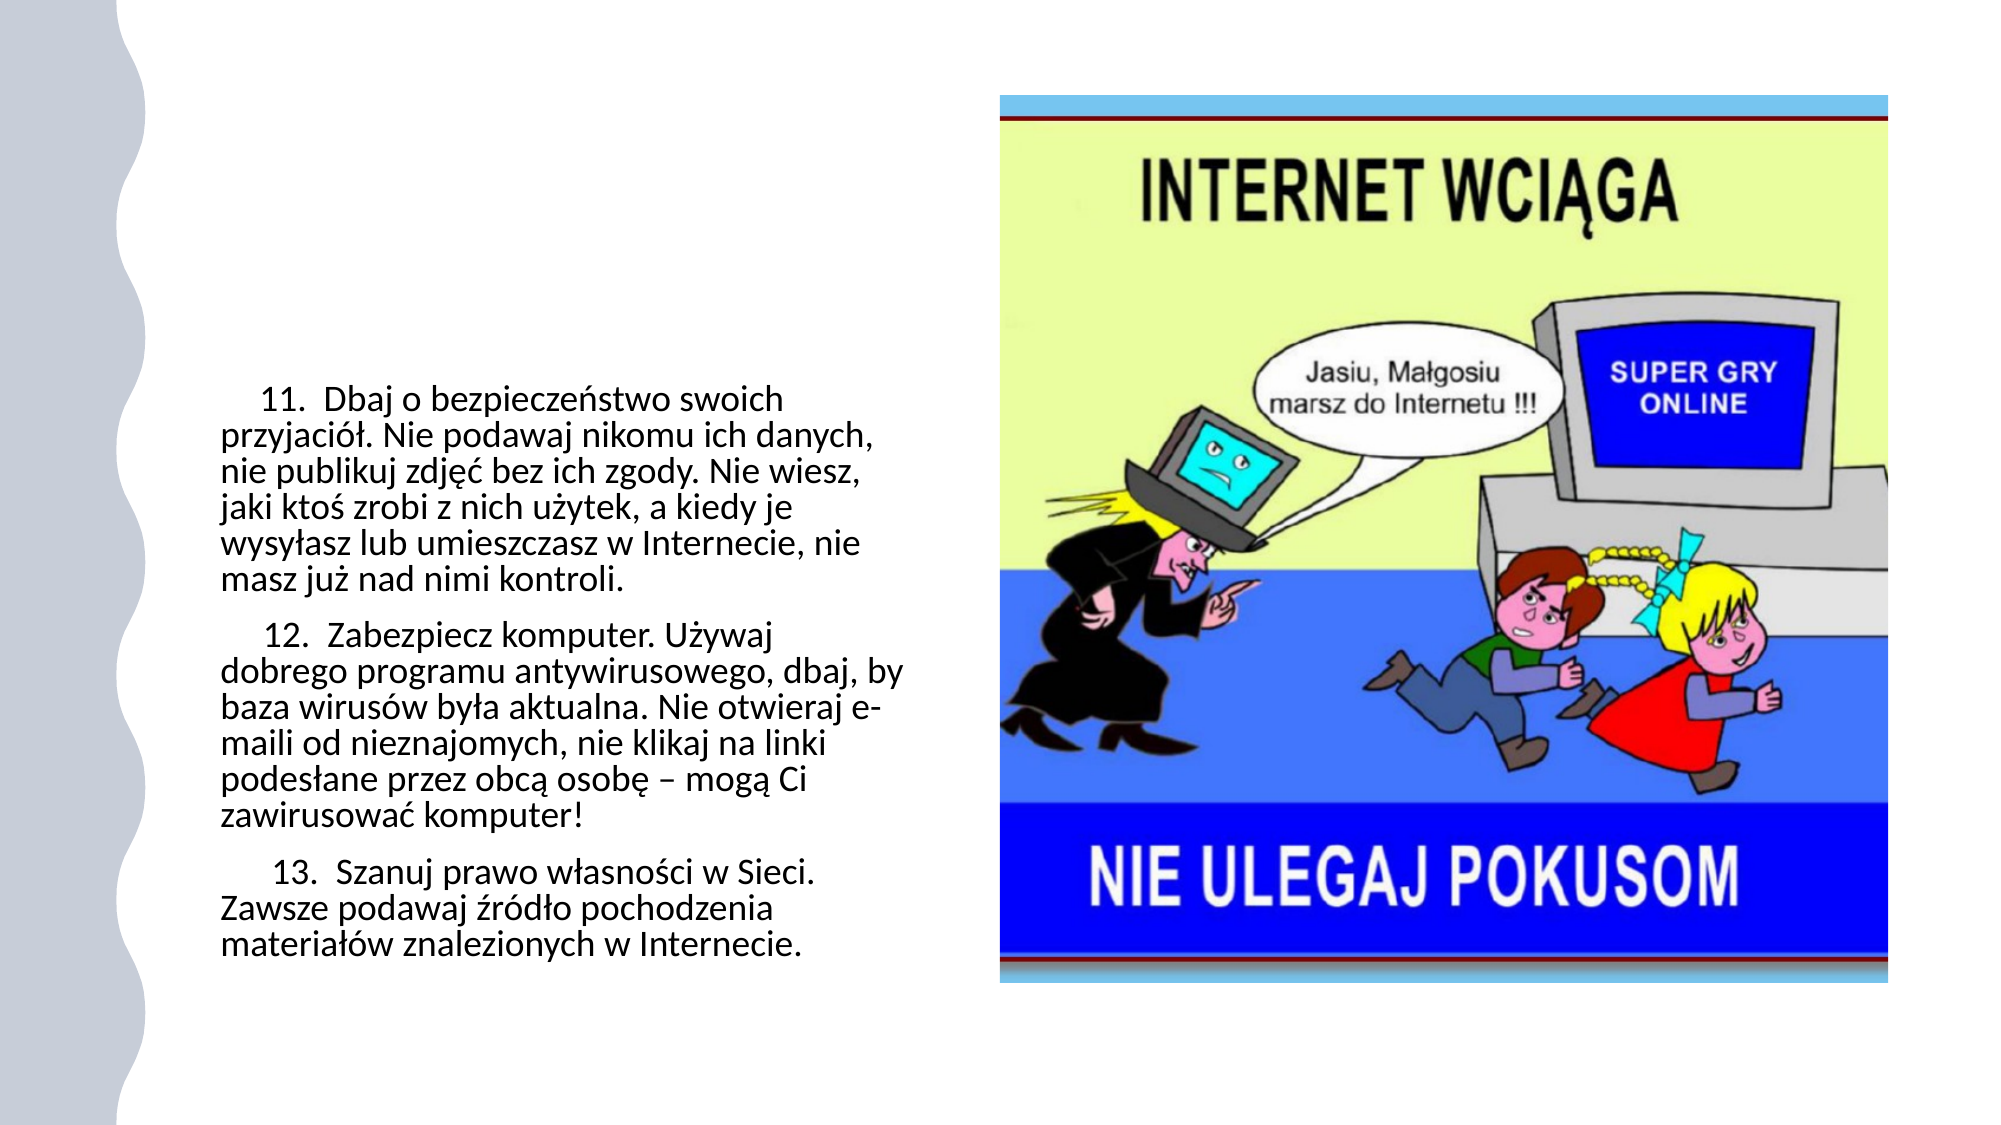

#
 11. Dbaj o bezpieczeństwo swoich przyjaciół. Nie podawaj nikomu ich danych, nie publikuj zdjęć bez ich zgody. Nie wiesz, jaki ktoś zrobi z nich użytek, a kiedy je wysyłasz lub umieszczasz w Internecie, nie masz już nad nimi kontroli.
 12. Zabezpiecz komputer. Używaj dobrego programu antywirusowego, dbaj, by baza wirusów była aktualna. Nie otwieraj e-maili od nieznajomych, nie klikaj na linki podesłane przez obcą osobę – mogą Ci zawirusować komputer!
 13. Szanuj prawo własności w Sieci. Zawsze podawaj źródło pochodzenia materiałów znalezionych w Internecie.